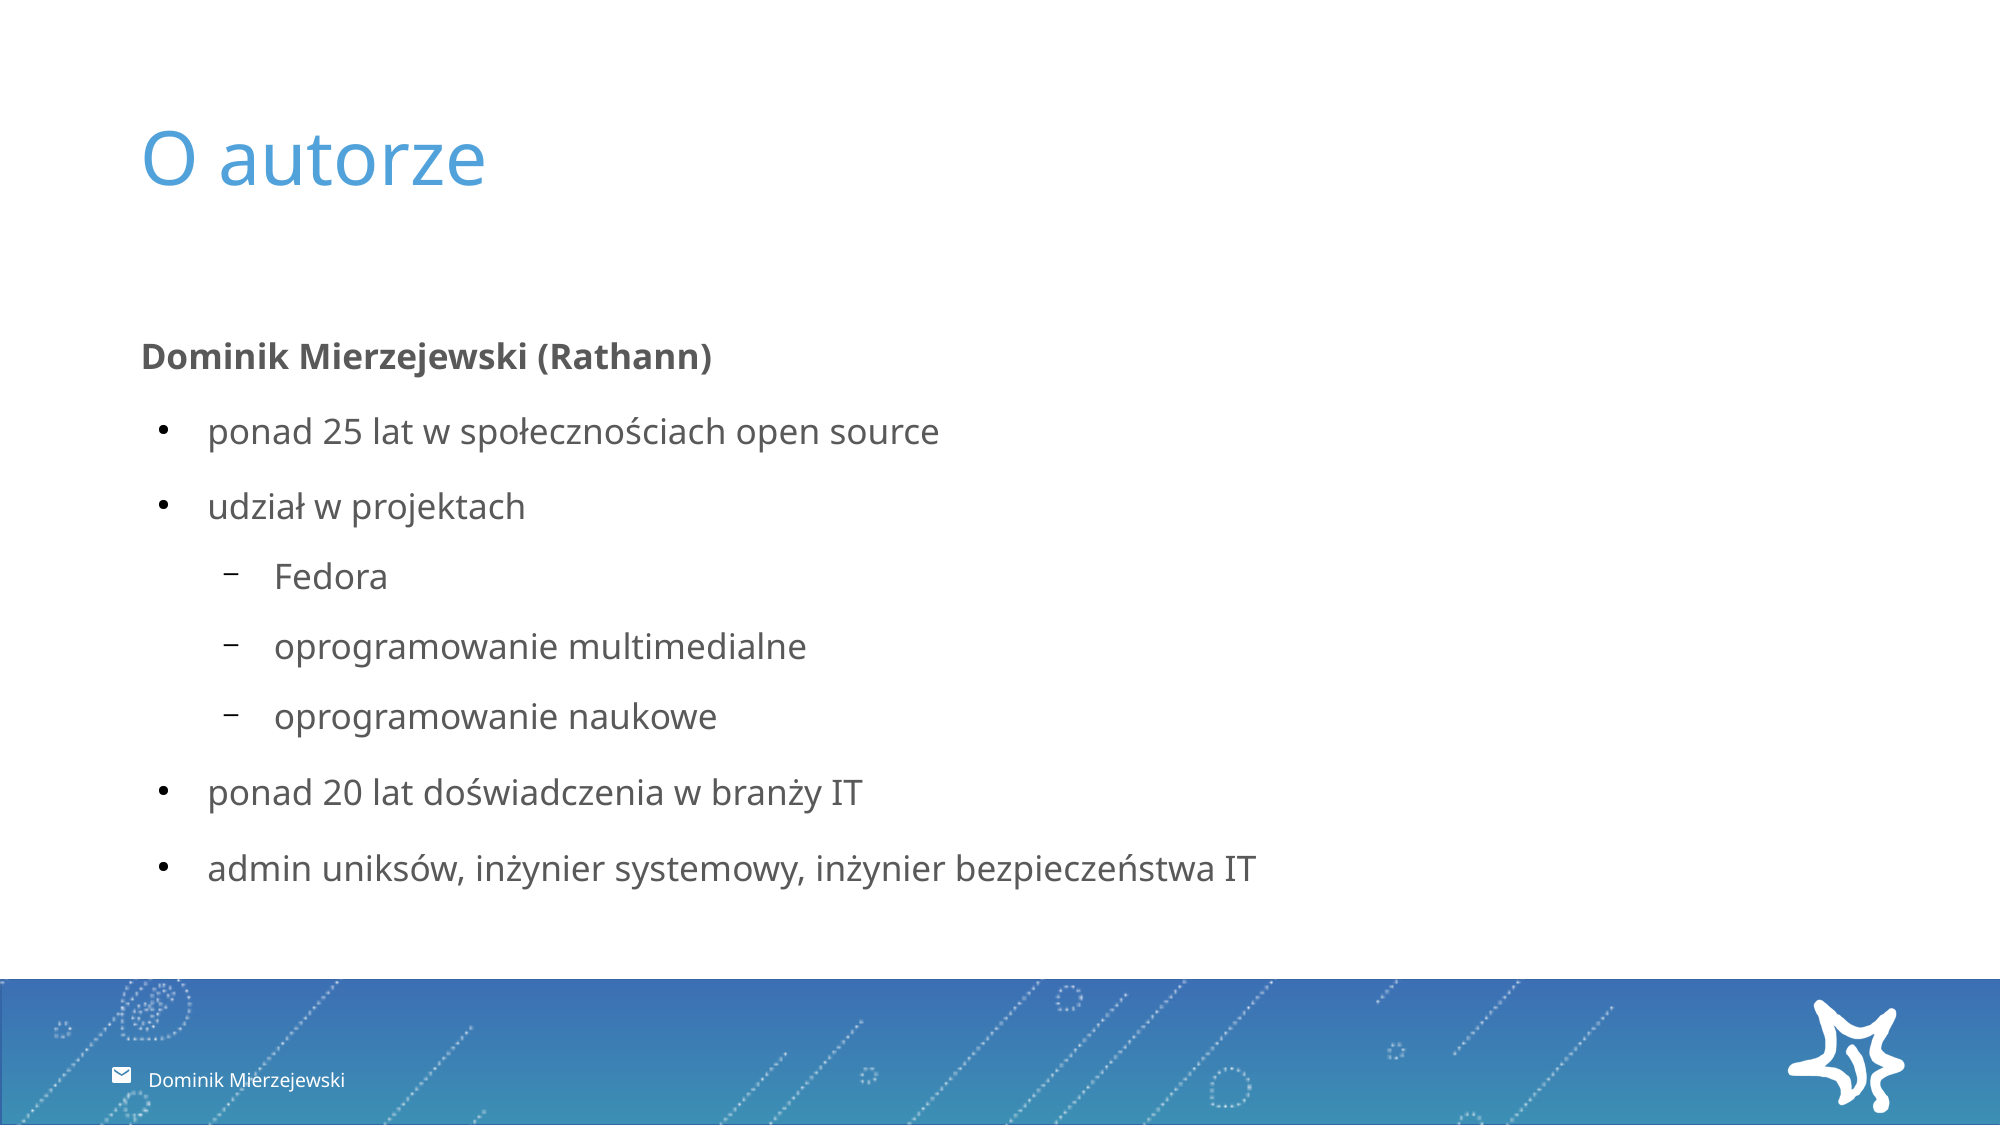

O autorze
# Dominik Mierzejewski (Rathann)
ponad 25 lat w społecznościach open source
udział w projektach
Fedora
oprogramowanie multimedialne
oprogramowanie naukowe
ponad 20 lat doświadczenia w branży IT
admin uniksów, inżynier systemowy, inżynier bezpieczeństwa IT
Dominik Mierzejewski